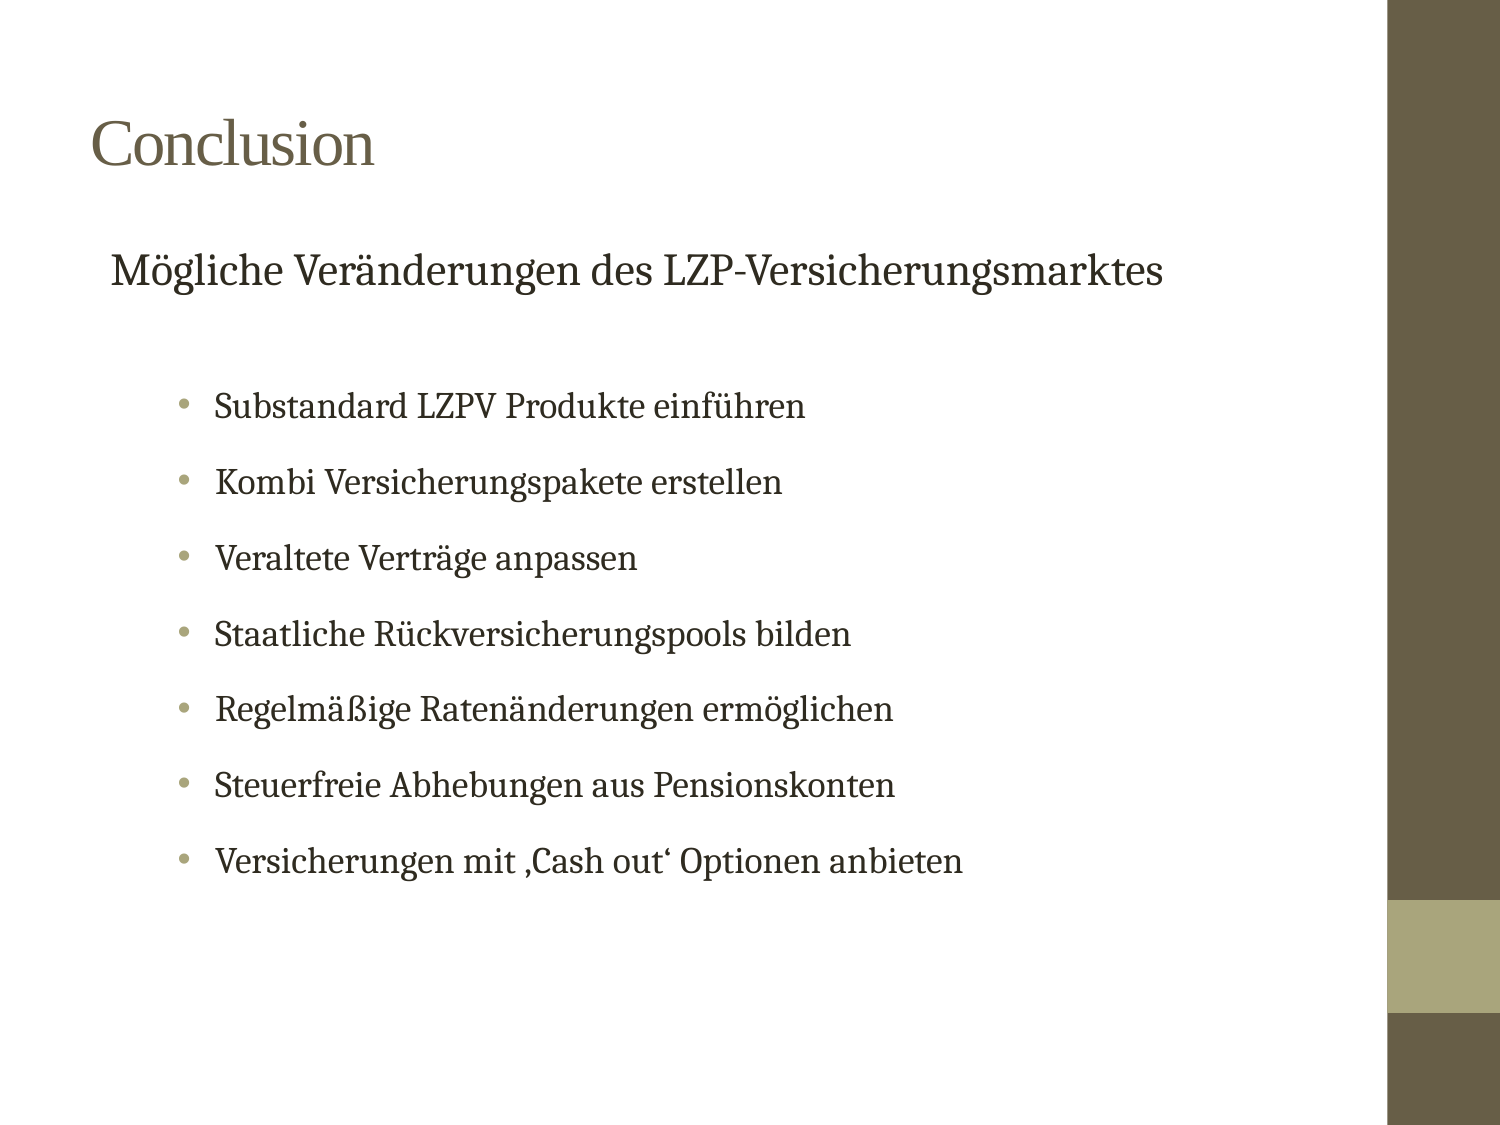

# Conclusion
Mögliche Veränderungen des LZP-Versicherungsmarktes
Substandard LZPV Produkte einführen
Kombi Versicherungspakete erstellen
Veraltete Verträge anpassen
Staatliche Rückversicherungspools bilden
Regelmäßige Ratenänderungen ermöglichen
Steuerfreie Abhebungen aus Pensionskonten
Versicherungen mit ‚Cash out‘ Optionen anbieten